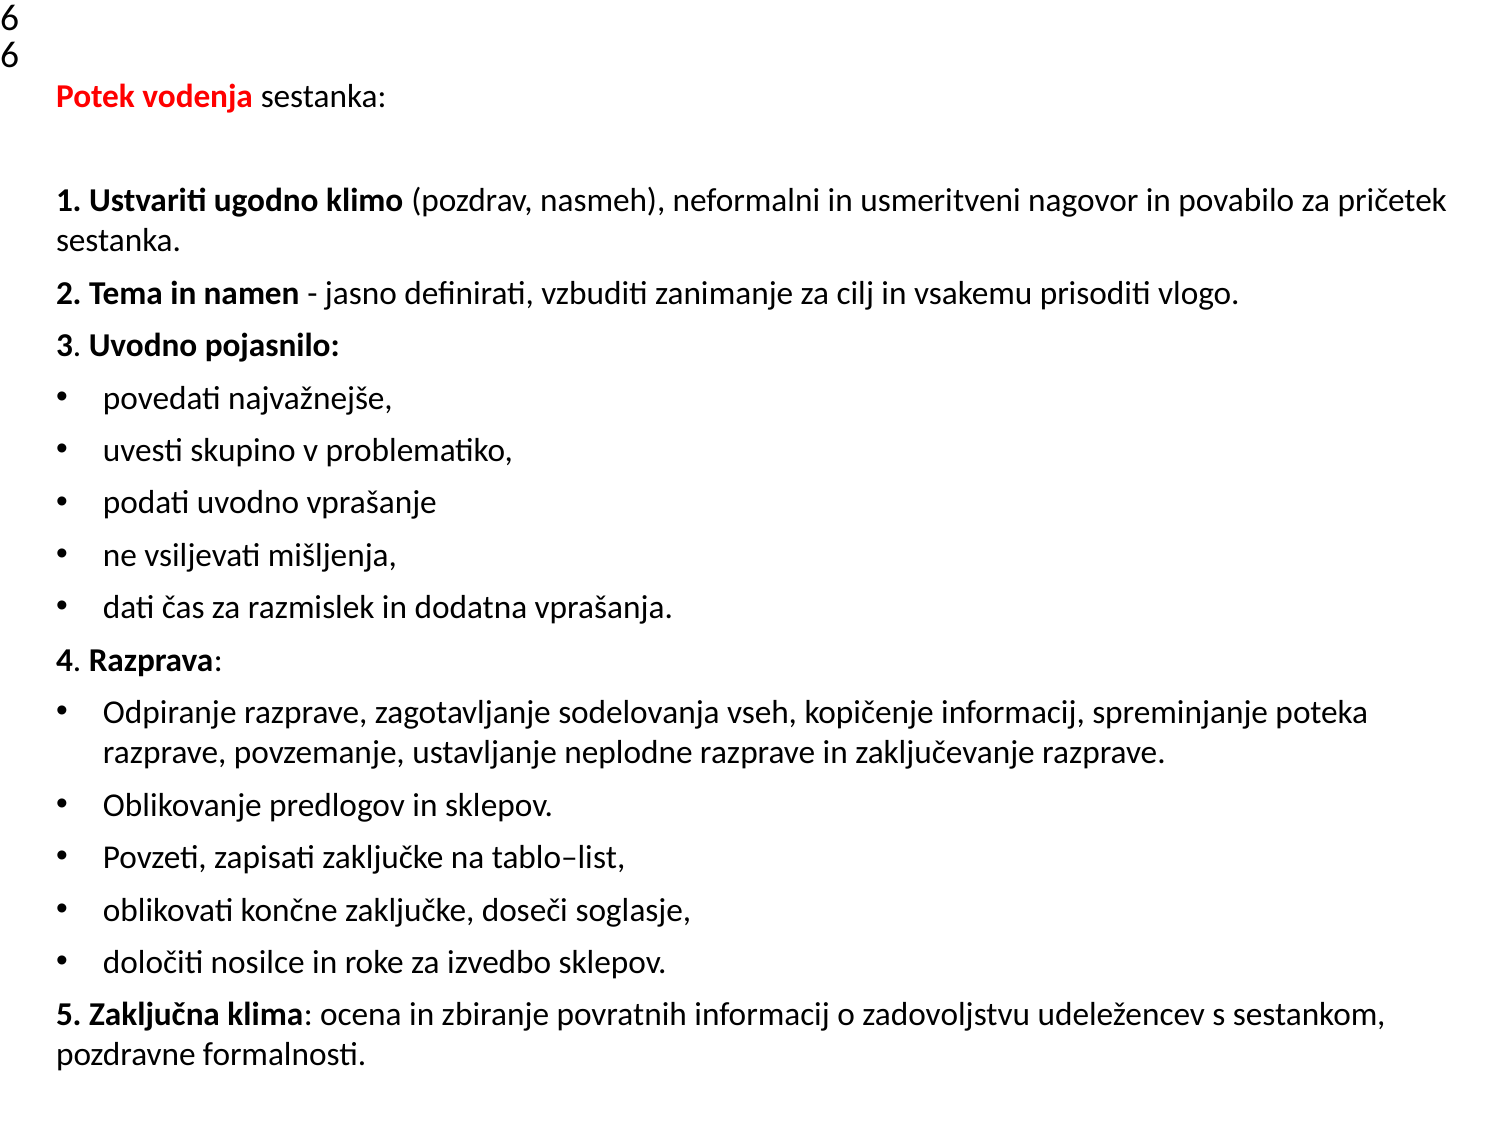

Potek vodenja sestanka:
1. Ustvariti ugodno klimo (pozdrav, nasmeh), neformalni in usmeritveni nagovor in povabilo za pričetek sestanka.
2. Tema in namen - jasno definirati, vzbuditi zanimanje za cilj in vsakemu prisoditi vlogo.
3. Uvodno pojasnilo:
povedati najvažnejše,
uvesti skupino v problematiko,
podati uvodno vprašanje
ne vsiljevati mišljenja,
dati čas za razmislek in dodatna vprašanja.
4. Razprava:
Odpiranje razprave, zagotavljanje sodelovanja vseh, kopičenje informacij, spreminjanje poteka razprave, povzemanje, ustavljanje neplodne razprave in zaključevanje razprave.
Oblikovanje predlogov in sklepov.
Povzeti, zapisati zaključke na tablo–list,
oblikovati končne zaključke, doseči soglasje,
določiti nosilce in roke za izvedbo sklepov.
5. Zaključna klima: ocena in zbiranje povratnih informacij o zadovoljstvu udeležencev s sestankom, pozdravne formalnosti.